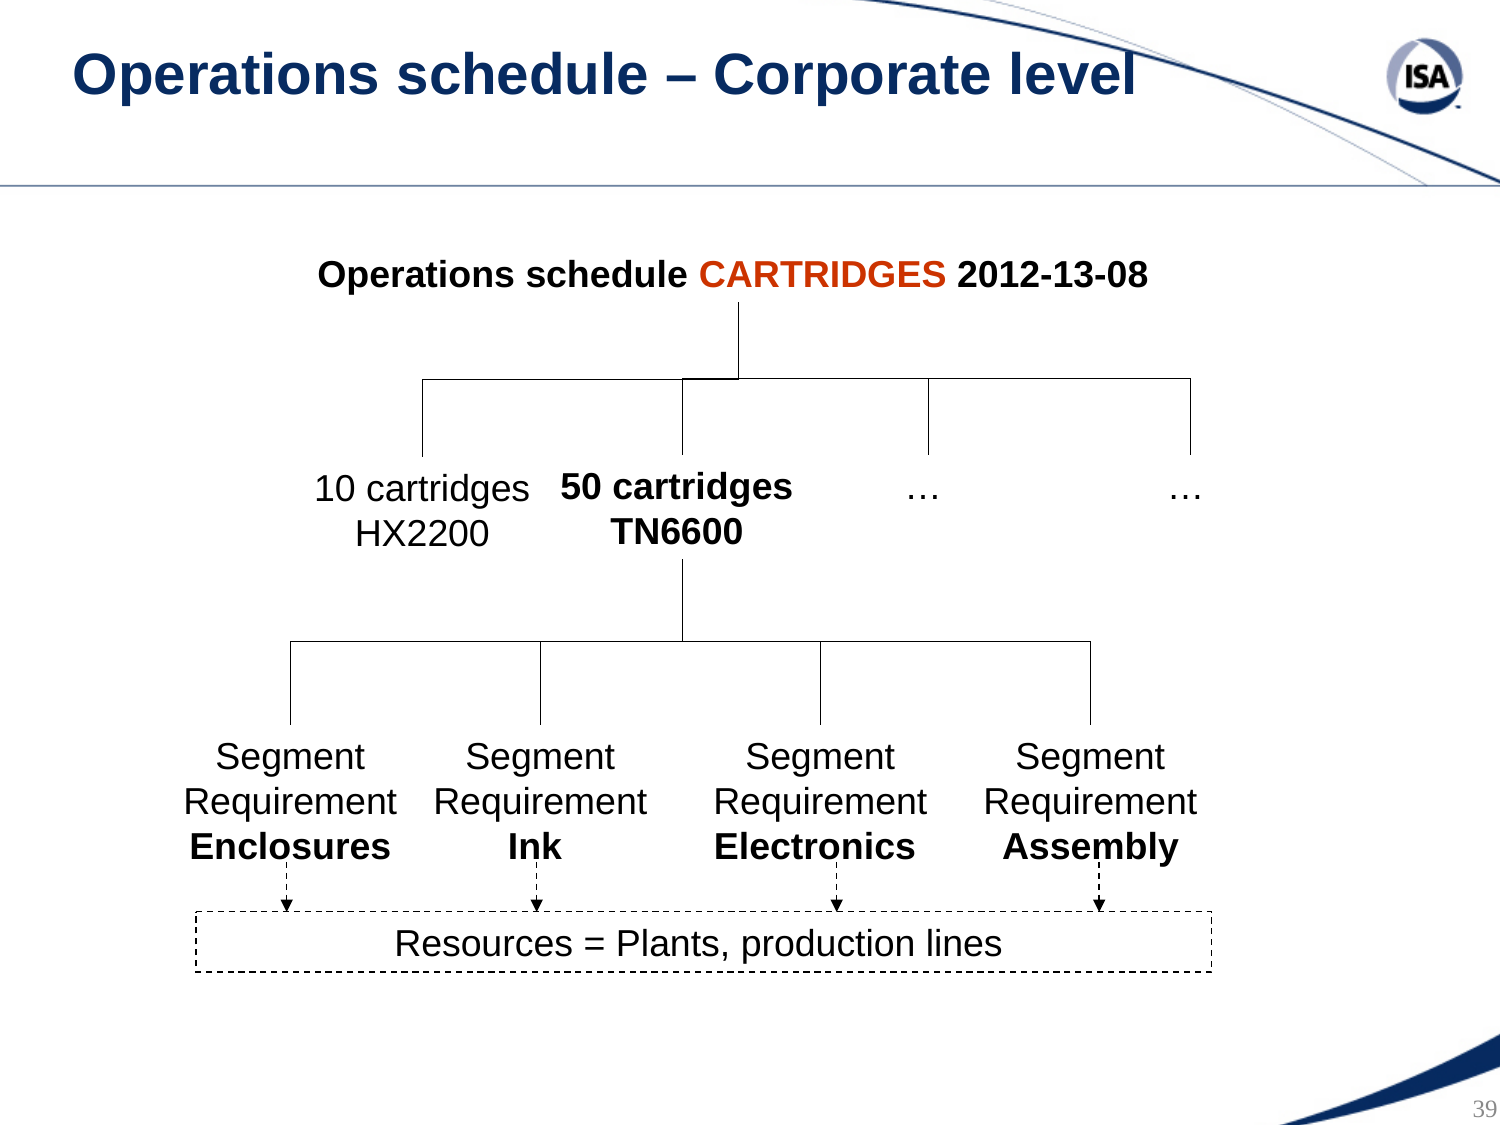

# Operations schedule – Corporate level
Operations schedule CARTRIDGES 2012-13-08
50 cartridges
TN6600
…
…
10 cartridges
HX2200
Segment
Requirement
Enclosures
Segment
Requirement
Ink
Segment
Requirement
Electronics
Segment
Requirement
Assembly
Resources = Plants, production lines